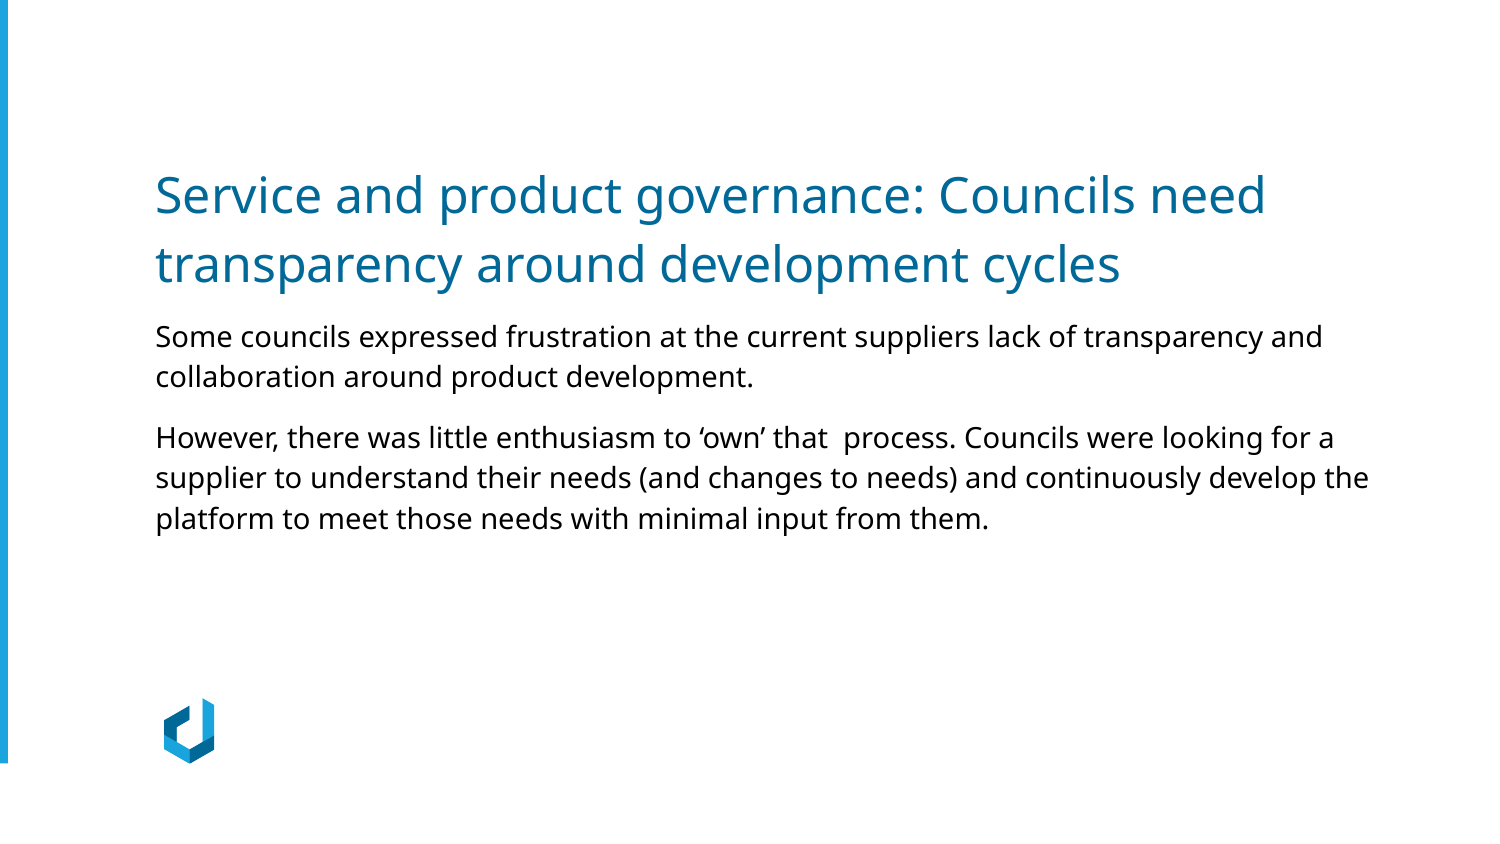

# Service and product governance: Councils need transparency around development cycles
Some councils expressed frustration at the current suppliers lack of transparency and collaboration around product development.
However, there was little enthusiasm to ‘own’ that process. Councils were looking for a supplier to understand their needs (and changes to needs) and continuously develop the platform to meet those needs with minimal input from them.